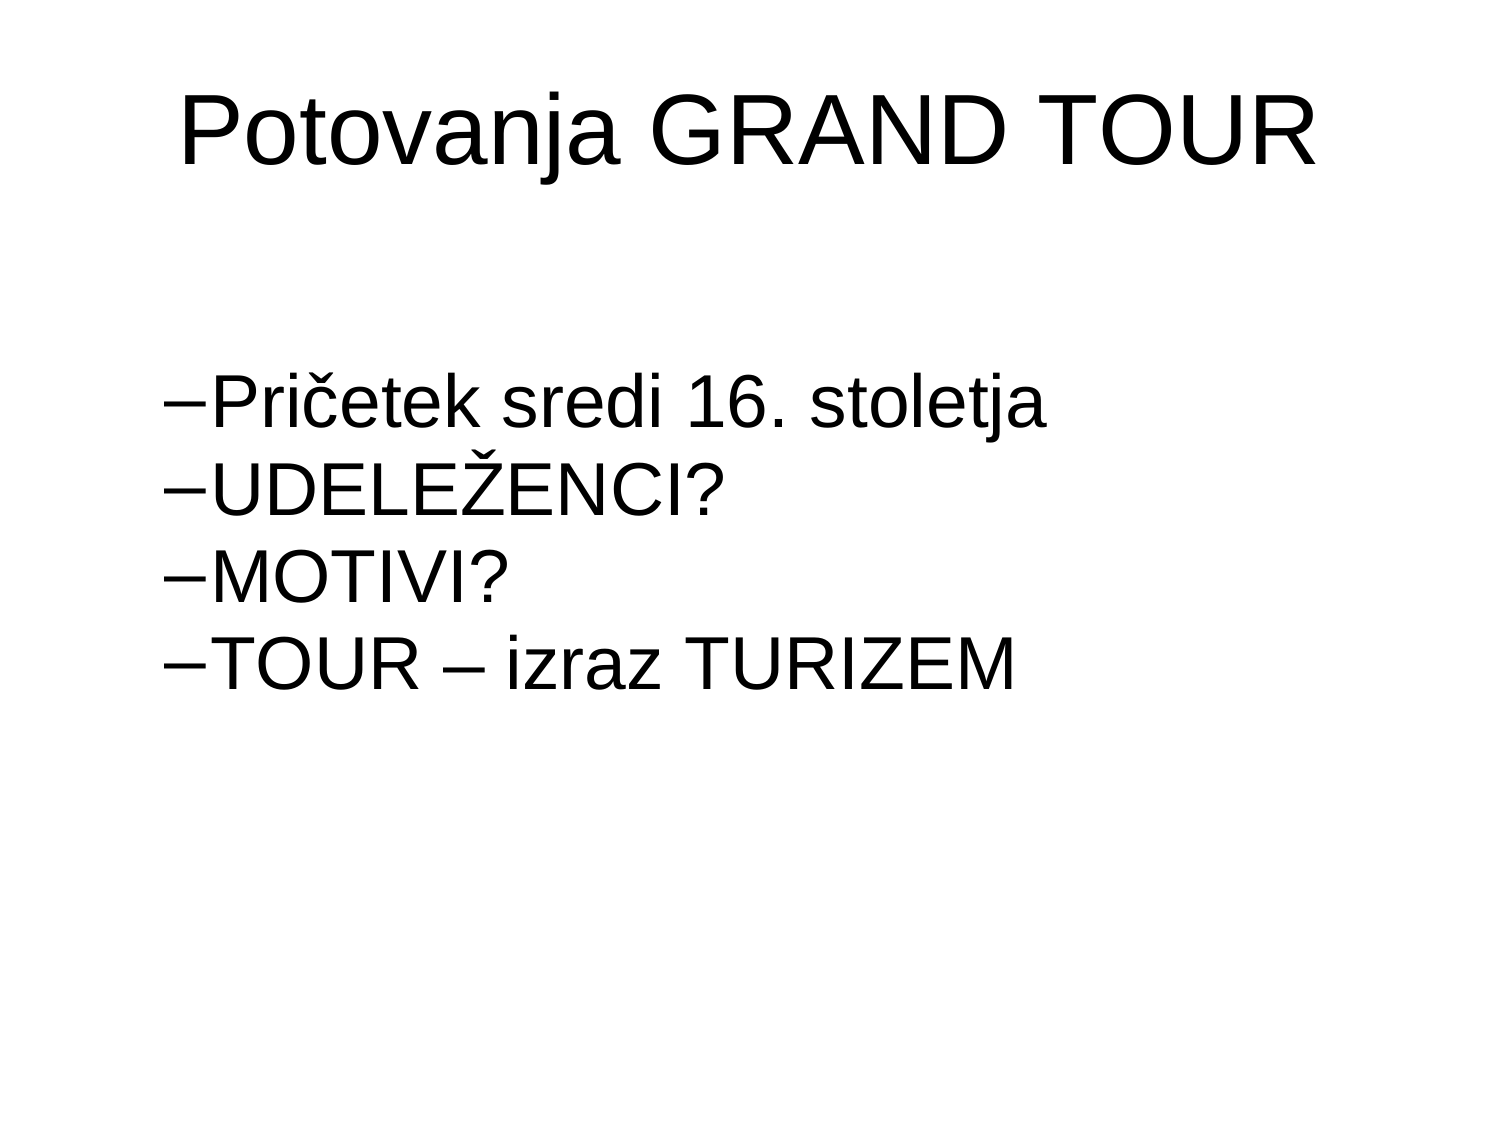

# Potovanja GRAND TOUR
Pričetek sredi 16. stoletja
UDELEŽENCI?
MOTIVI?
TOUR – izraz TURIZEM